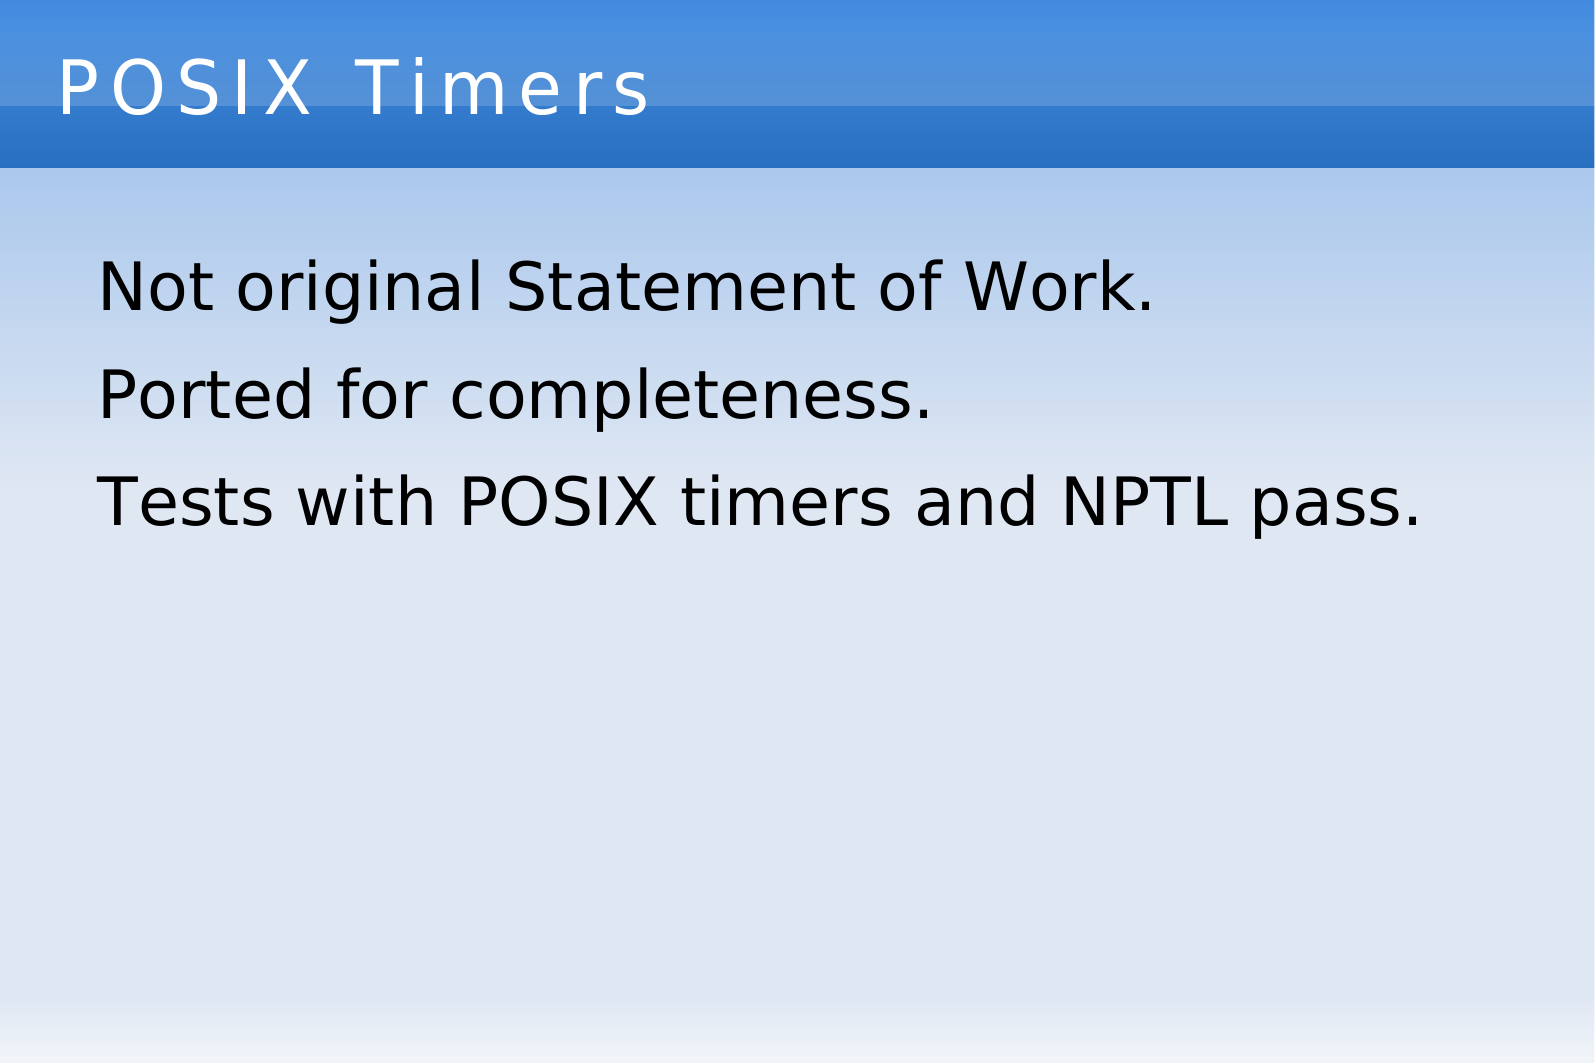

# POSIX Timers
Not original Statement of Work.
Ported for completeness.
Tests with POSIX timers and NPTL pass.